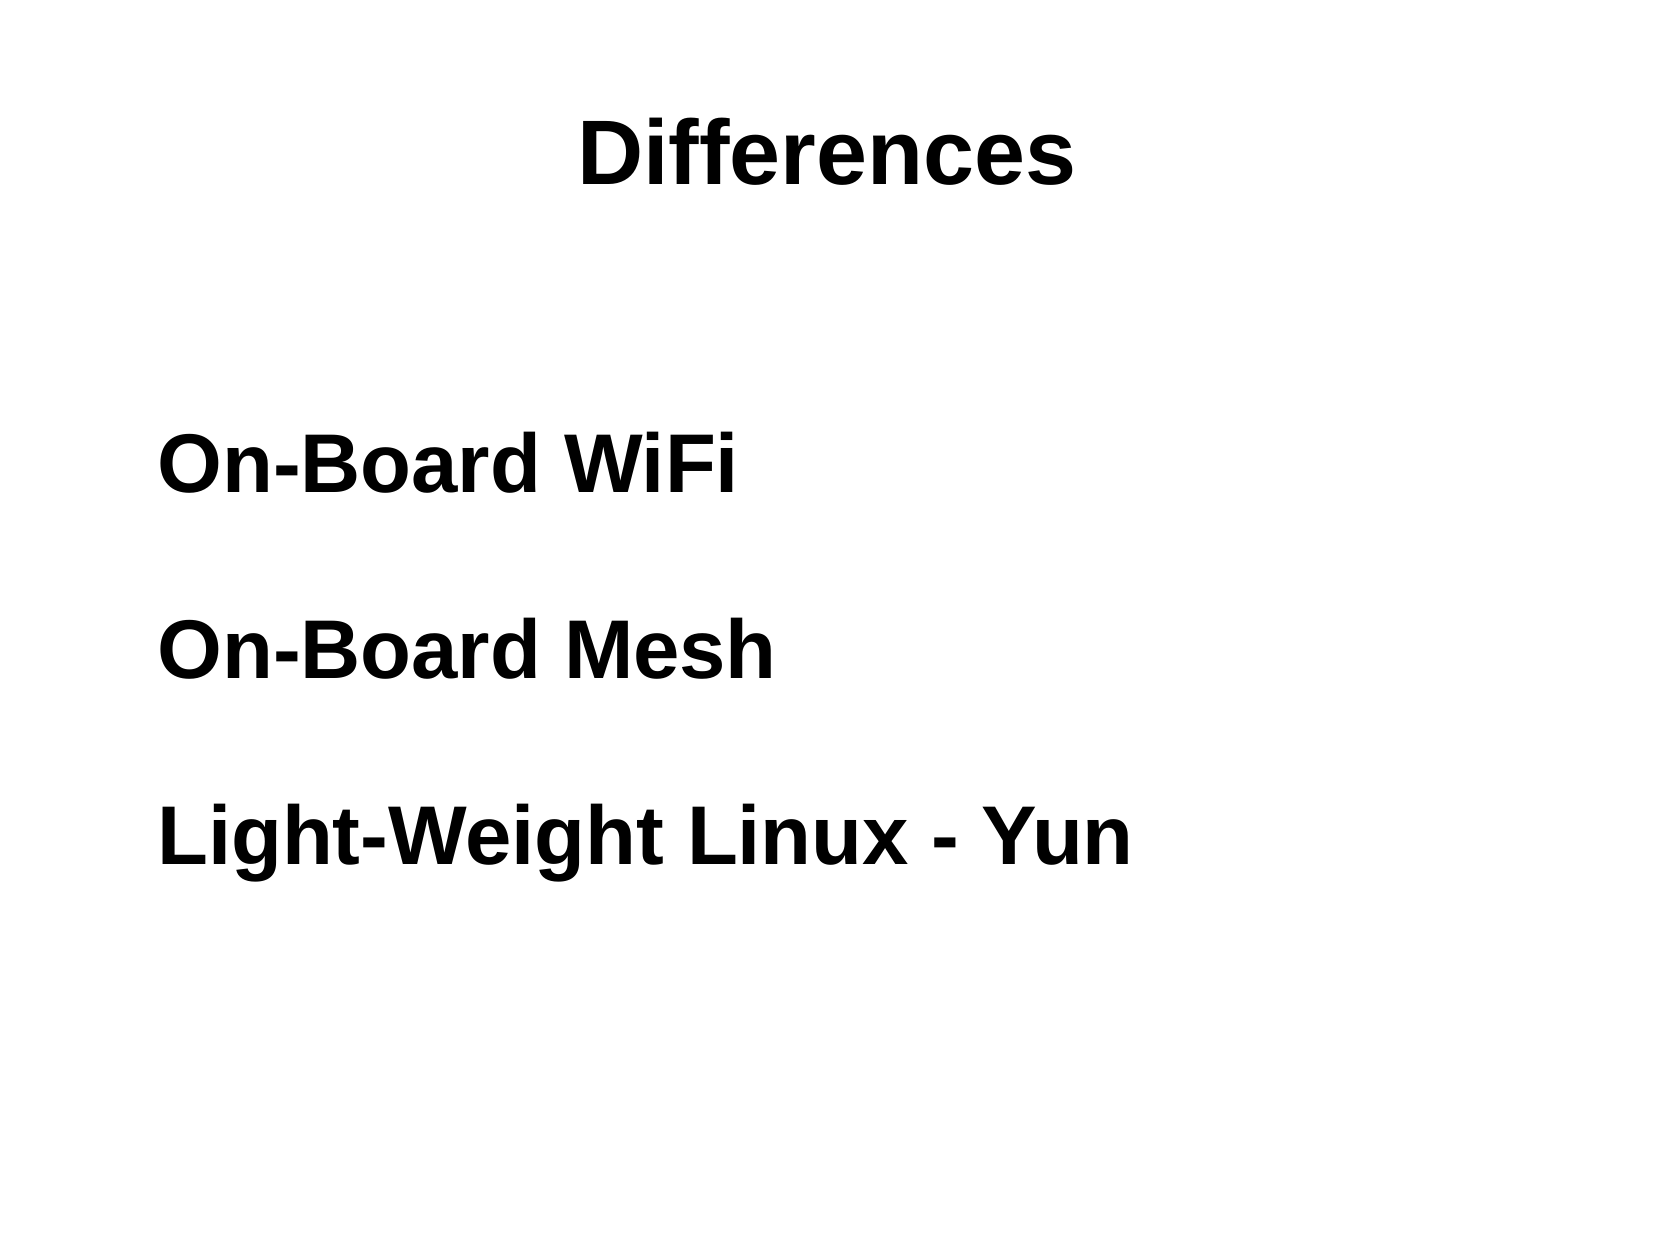

# Differences
	On-Board WiFi
	On-Board Mesh
	Light-Weight Linux - Yun